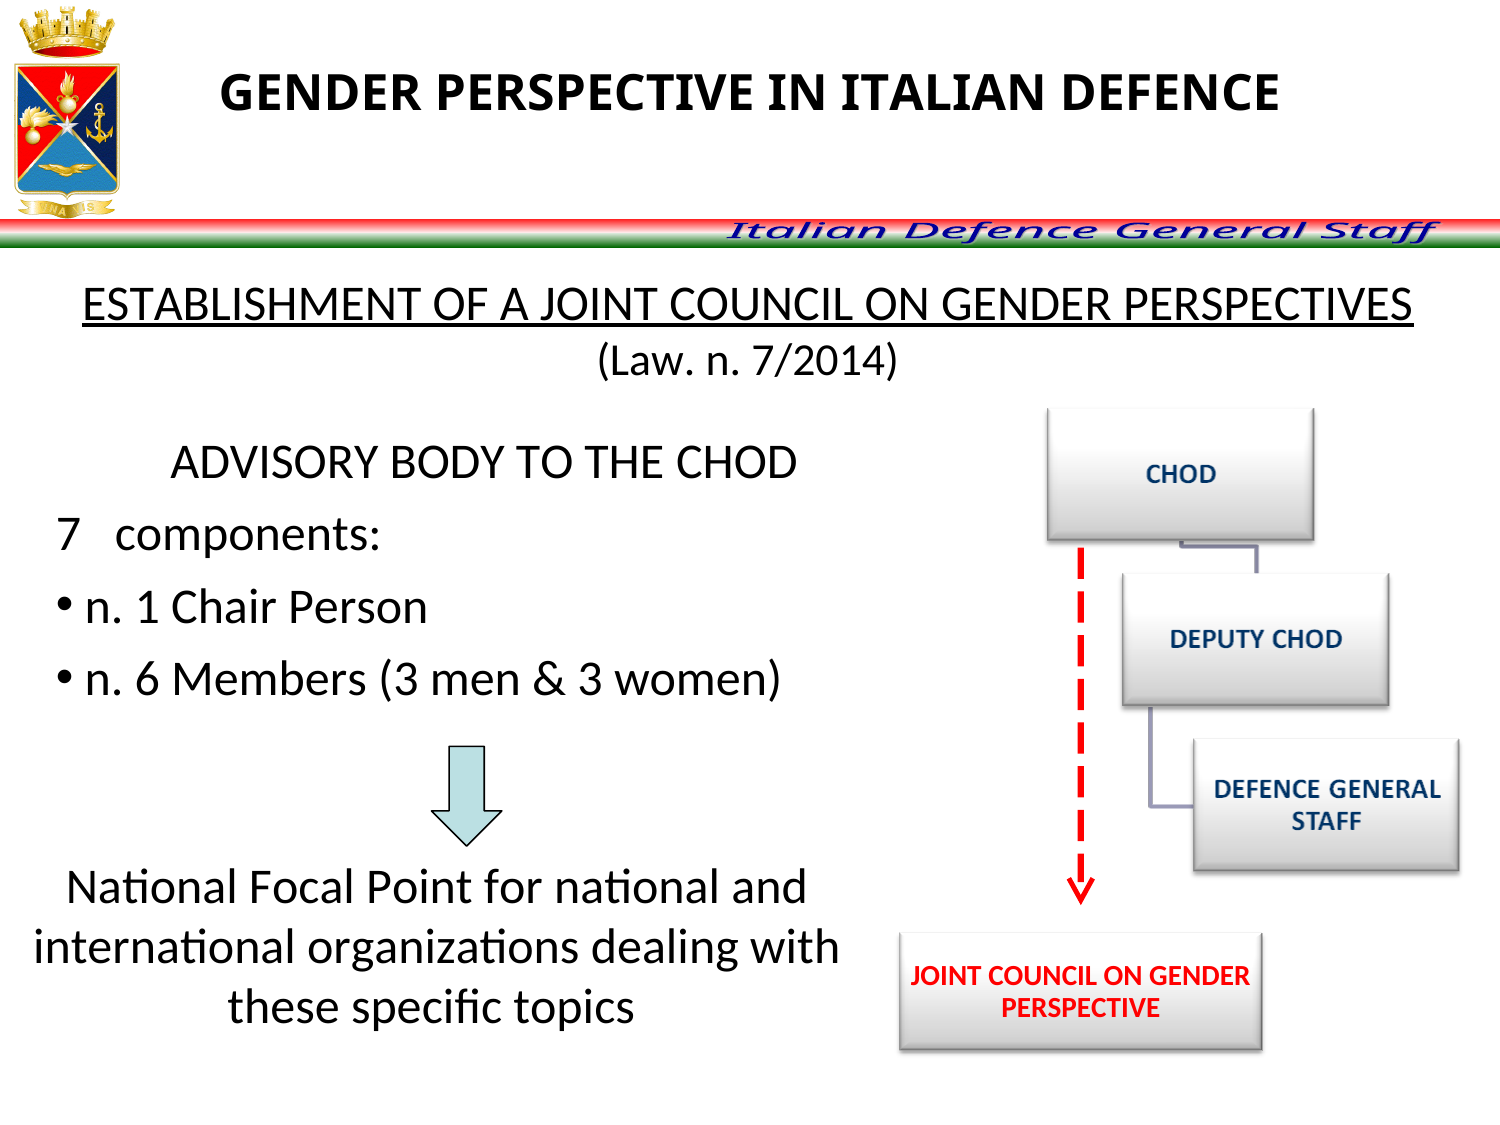

GENDER PERSPECTIVE IN ITALIAN DEFENCE
ESTABLISHMENT OF A JOINT COUNCIL ON GENDER PERSPECTIVES
(Law. n. 7/2014)
ADVISORY BODY TO THE CHOD
7 components:
 n. 1 Chair Person
 n. 6 Members (3 men & 3 women)
JOINT COUNCIL ON GENDER PERSPECTIVE
National Focal Point for national and international organizations dealing with these specific topics